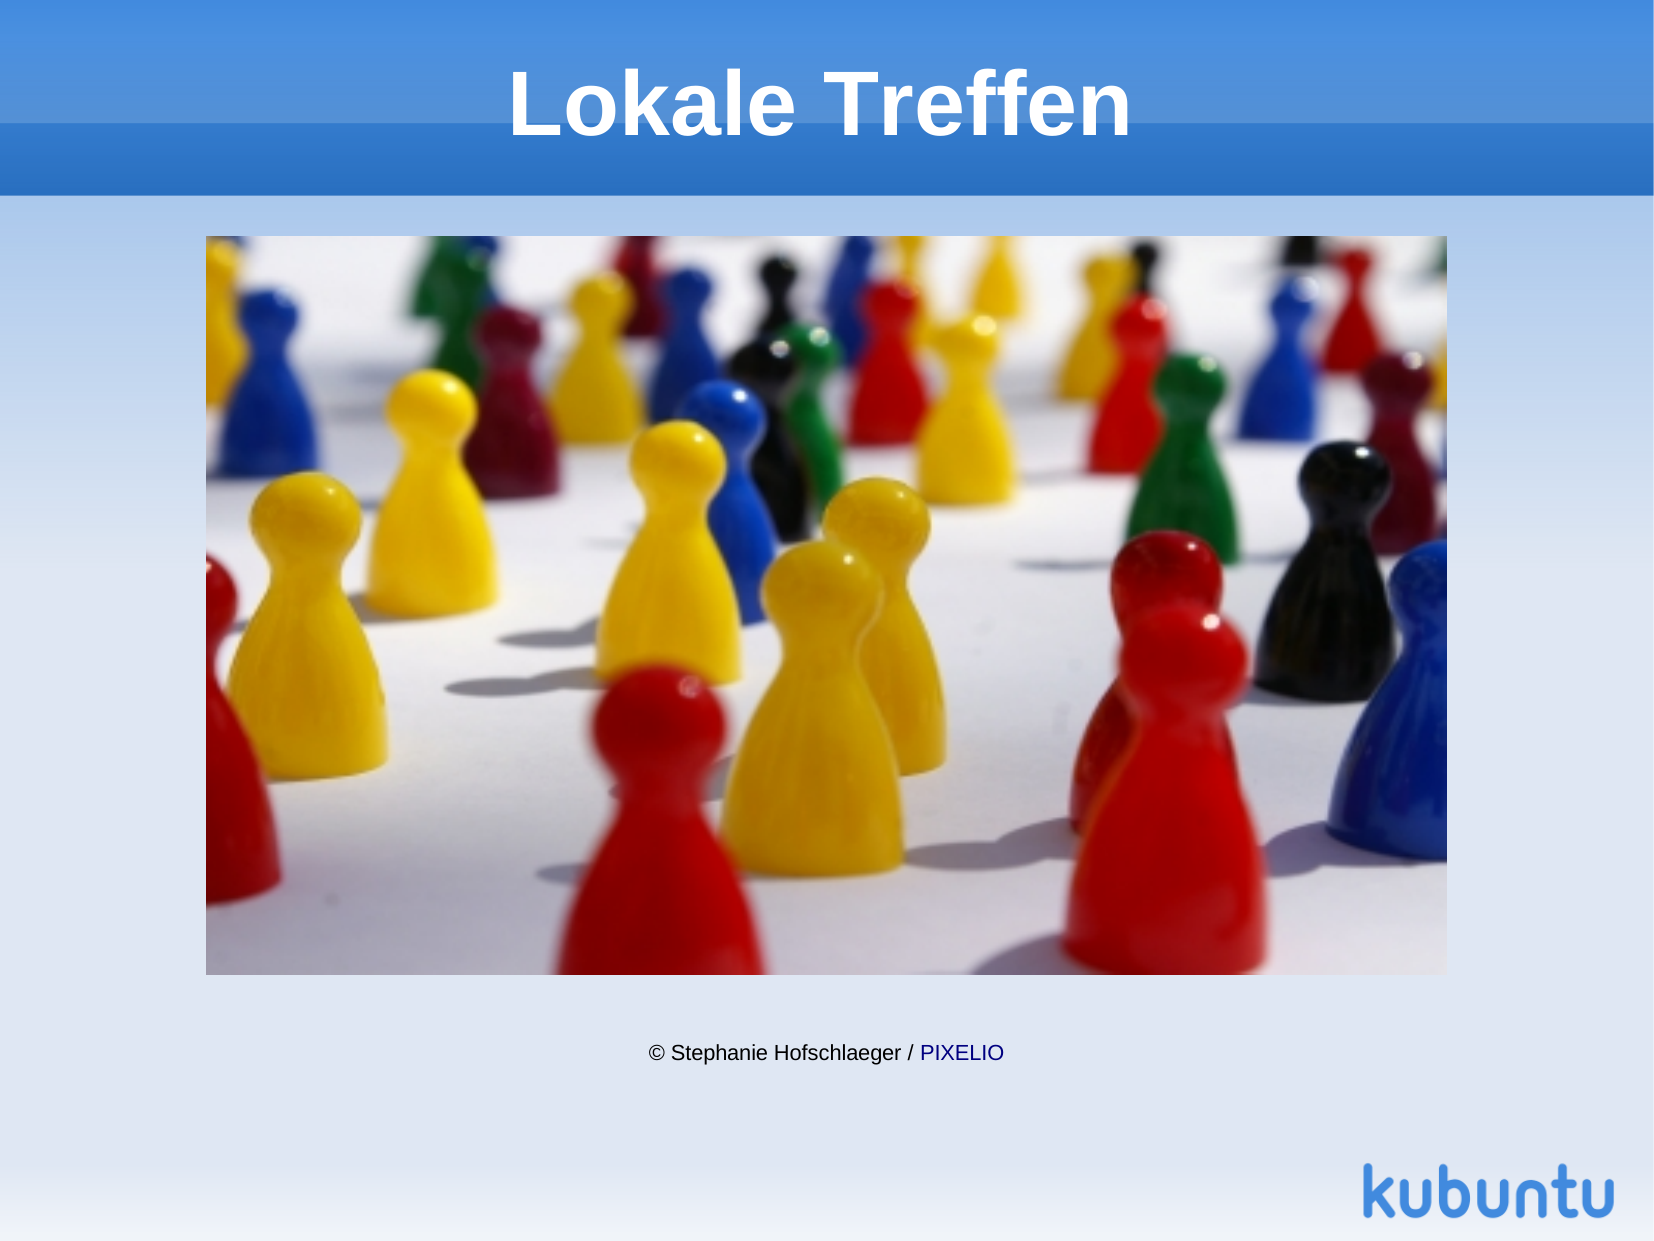

# Lokale Treffen
© Stephanie Hofschlaeger / PIXELIO